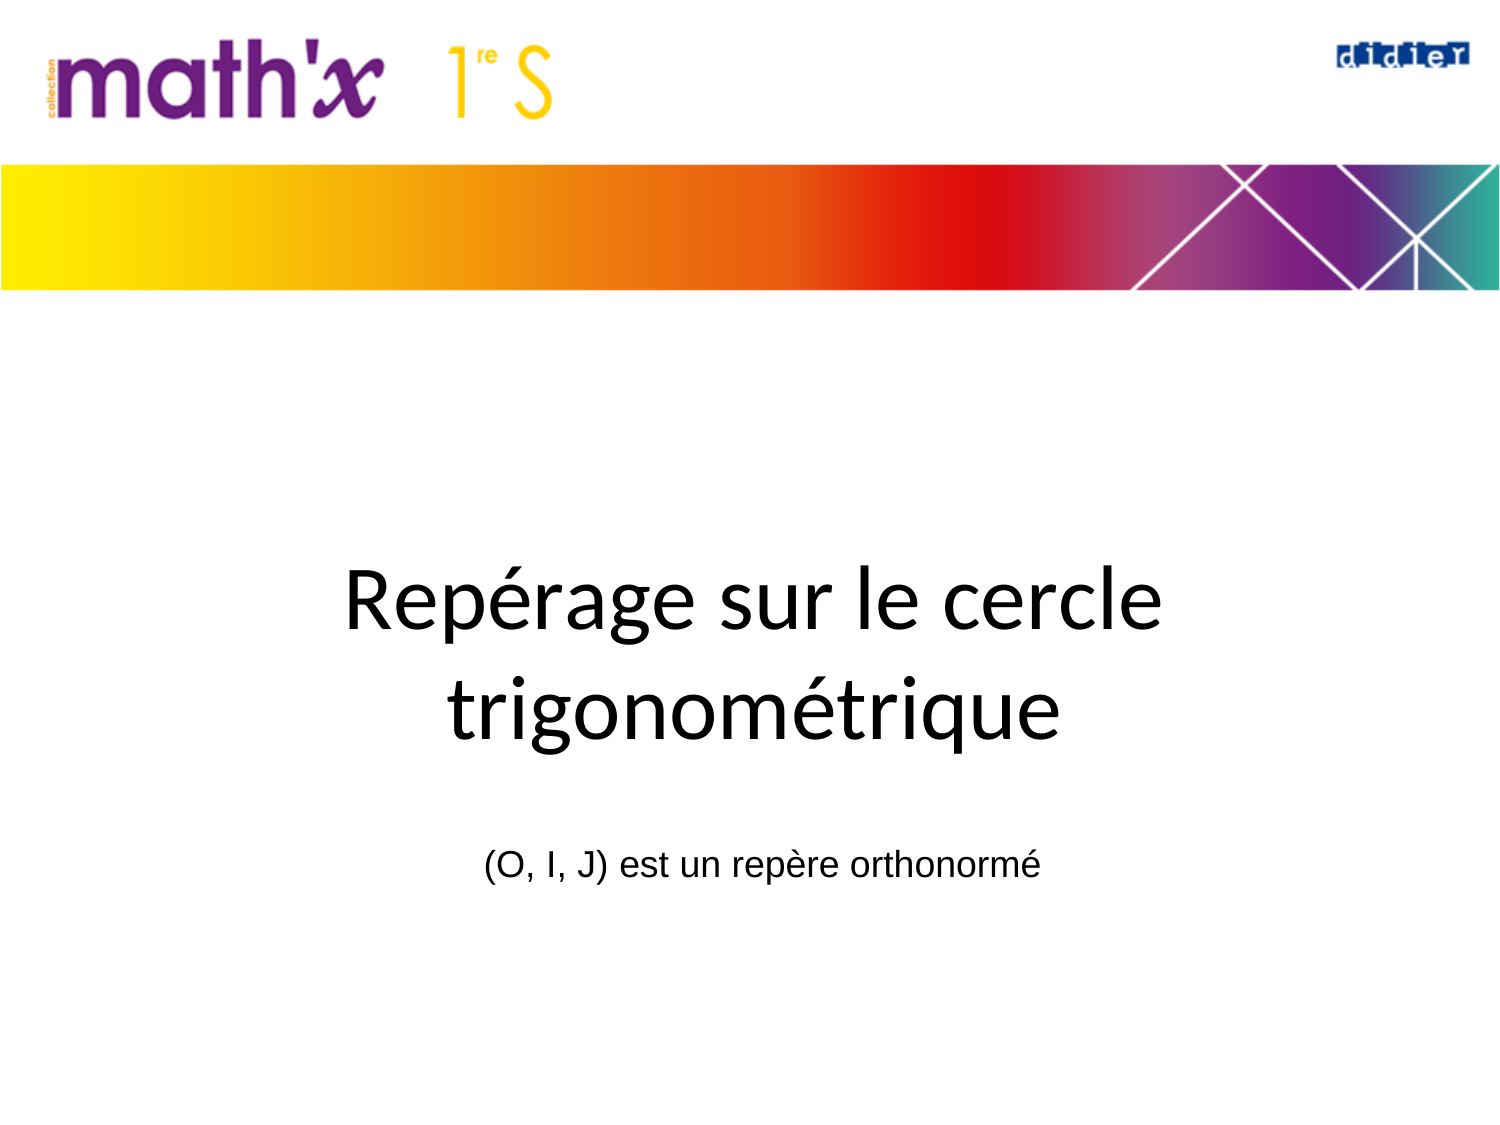

# Repérage sur le cercle trigonométrique
(O, I, J) est un repère orthonormé